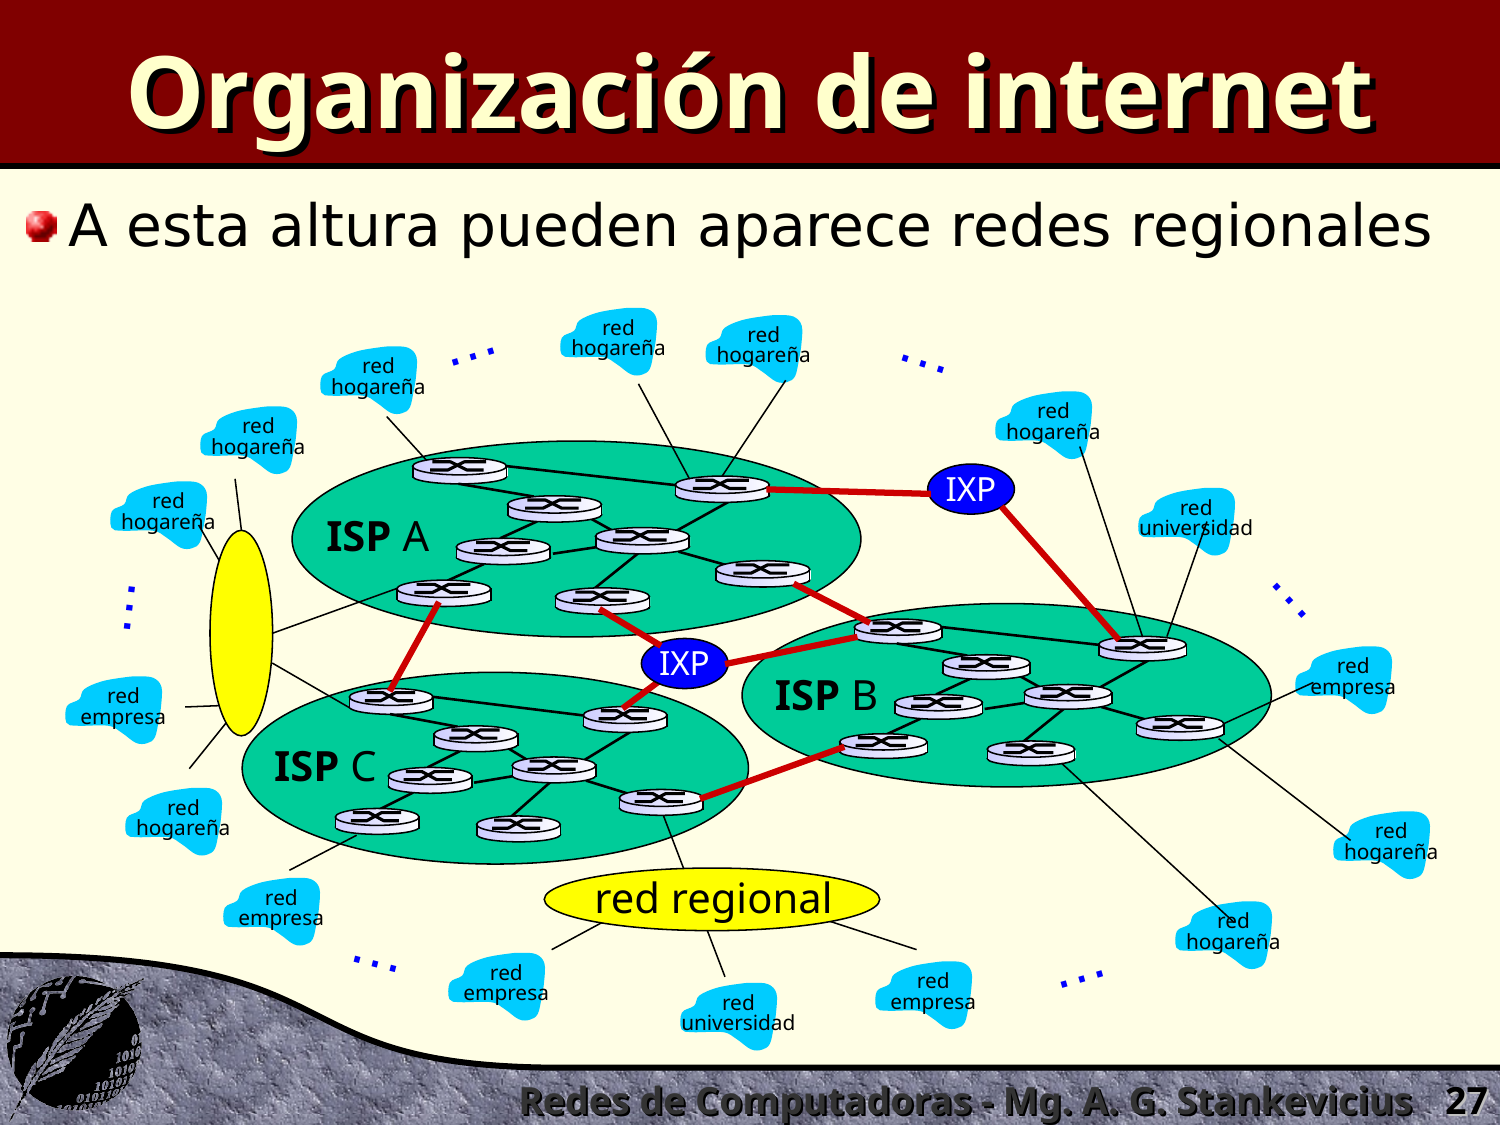

# Organización de internet
A esta altura pueden aparece redes regionales
…
…
red
hogareña
red
hogareña
red
hogareña
red
hogareña
red
hogareña
red
hogareña
red
universidad
…
…
red
empresa
red
empresa
red
hogareña
red
hogareña
red
empresa
red
hogareña
…
red
empresa
…
red
empresa
red
universidad
ISP A
IXP
ISP B
IXP
ISP C
red regional
27